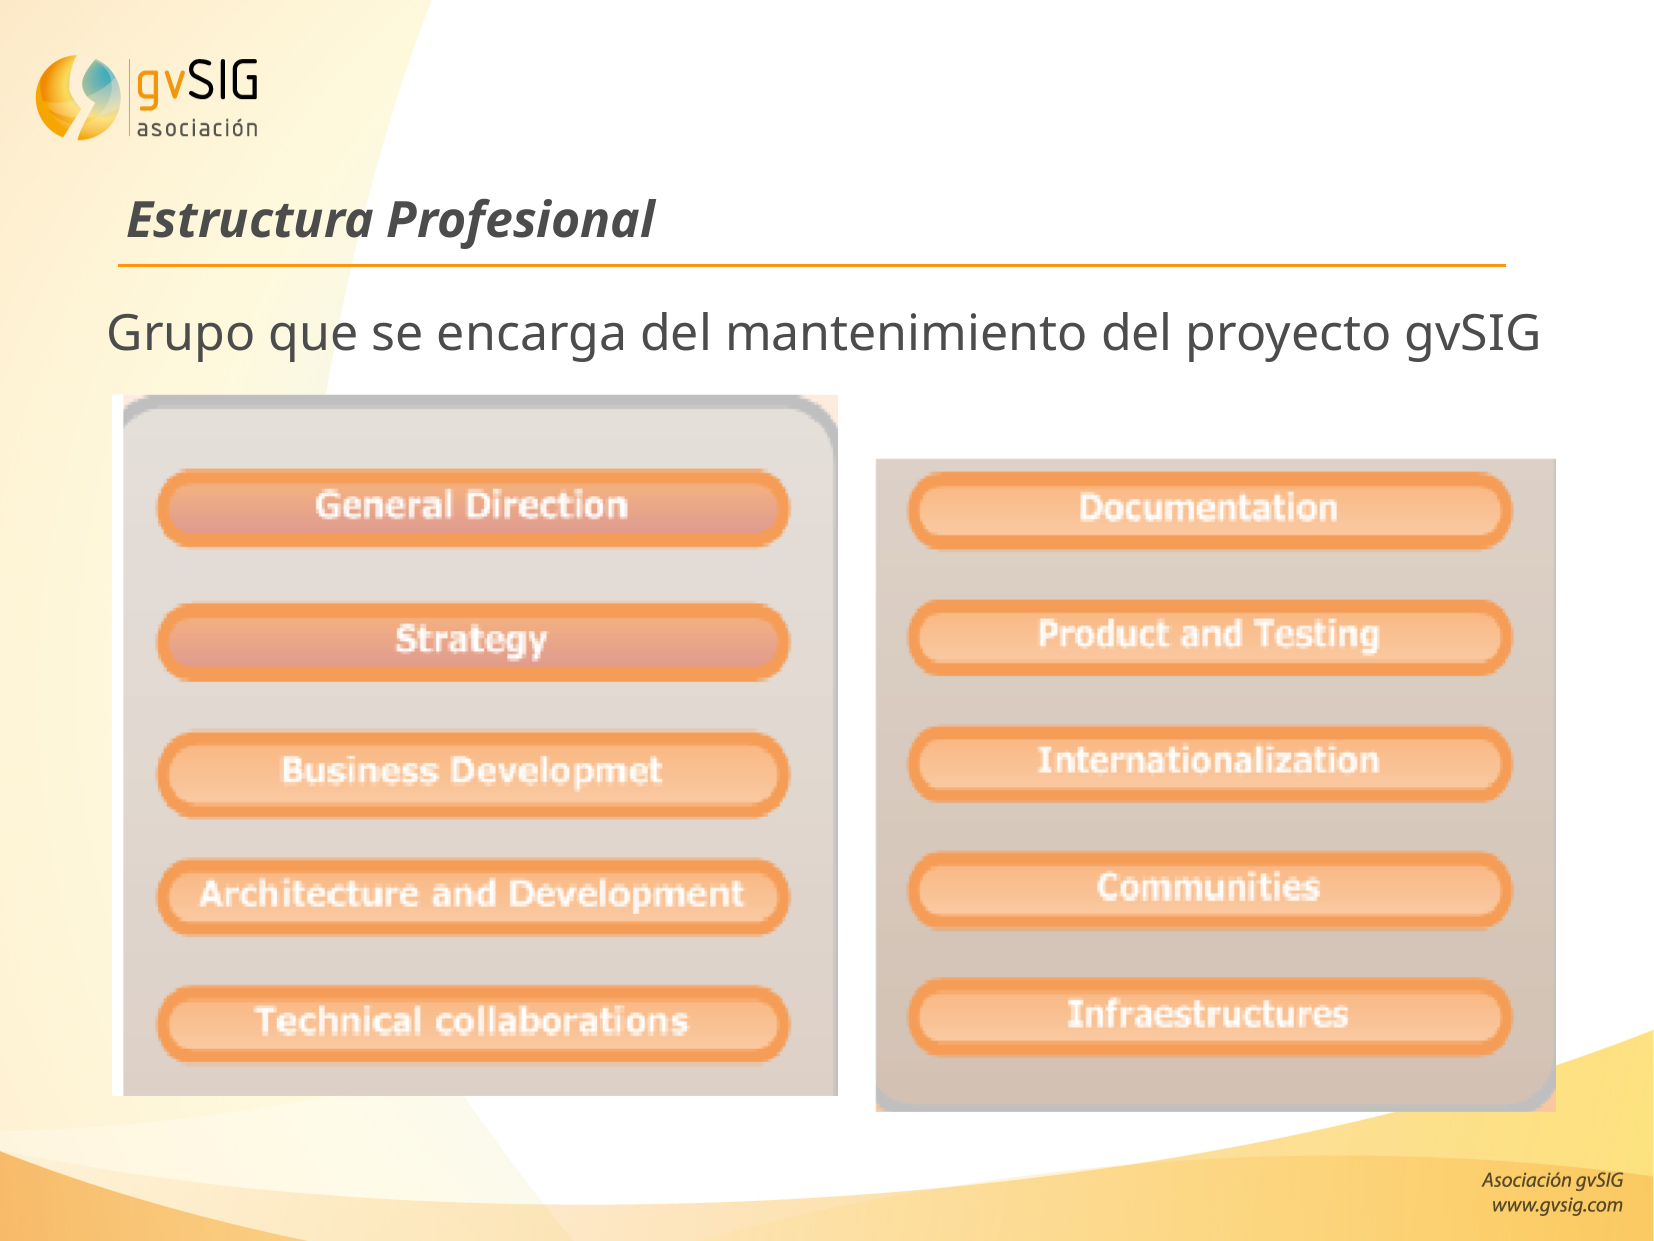

Estructura Profesional
Grupo que se encarga del mantenimiento del proyecto gvSIG